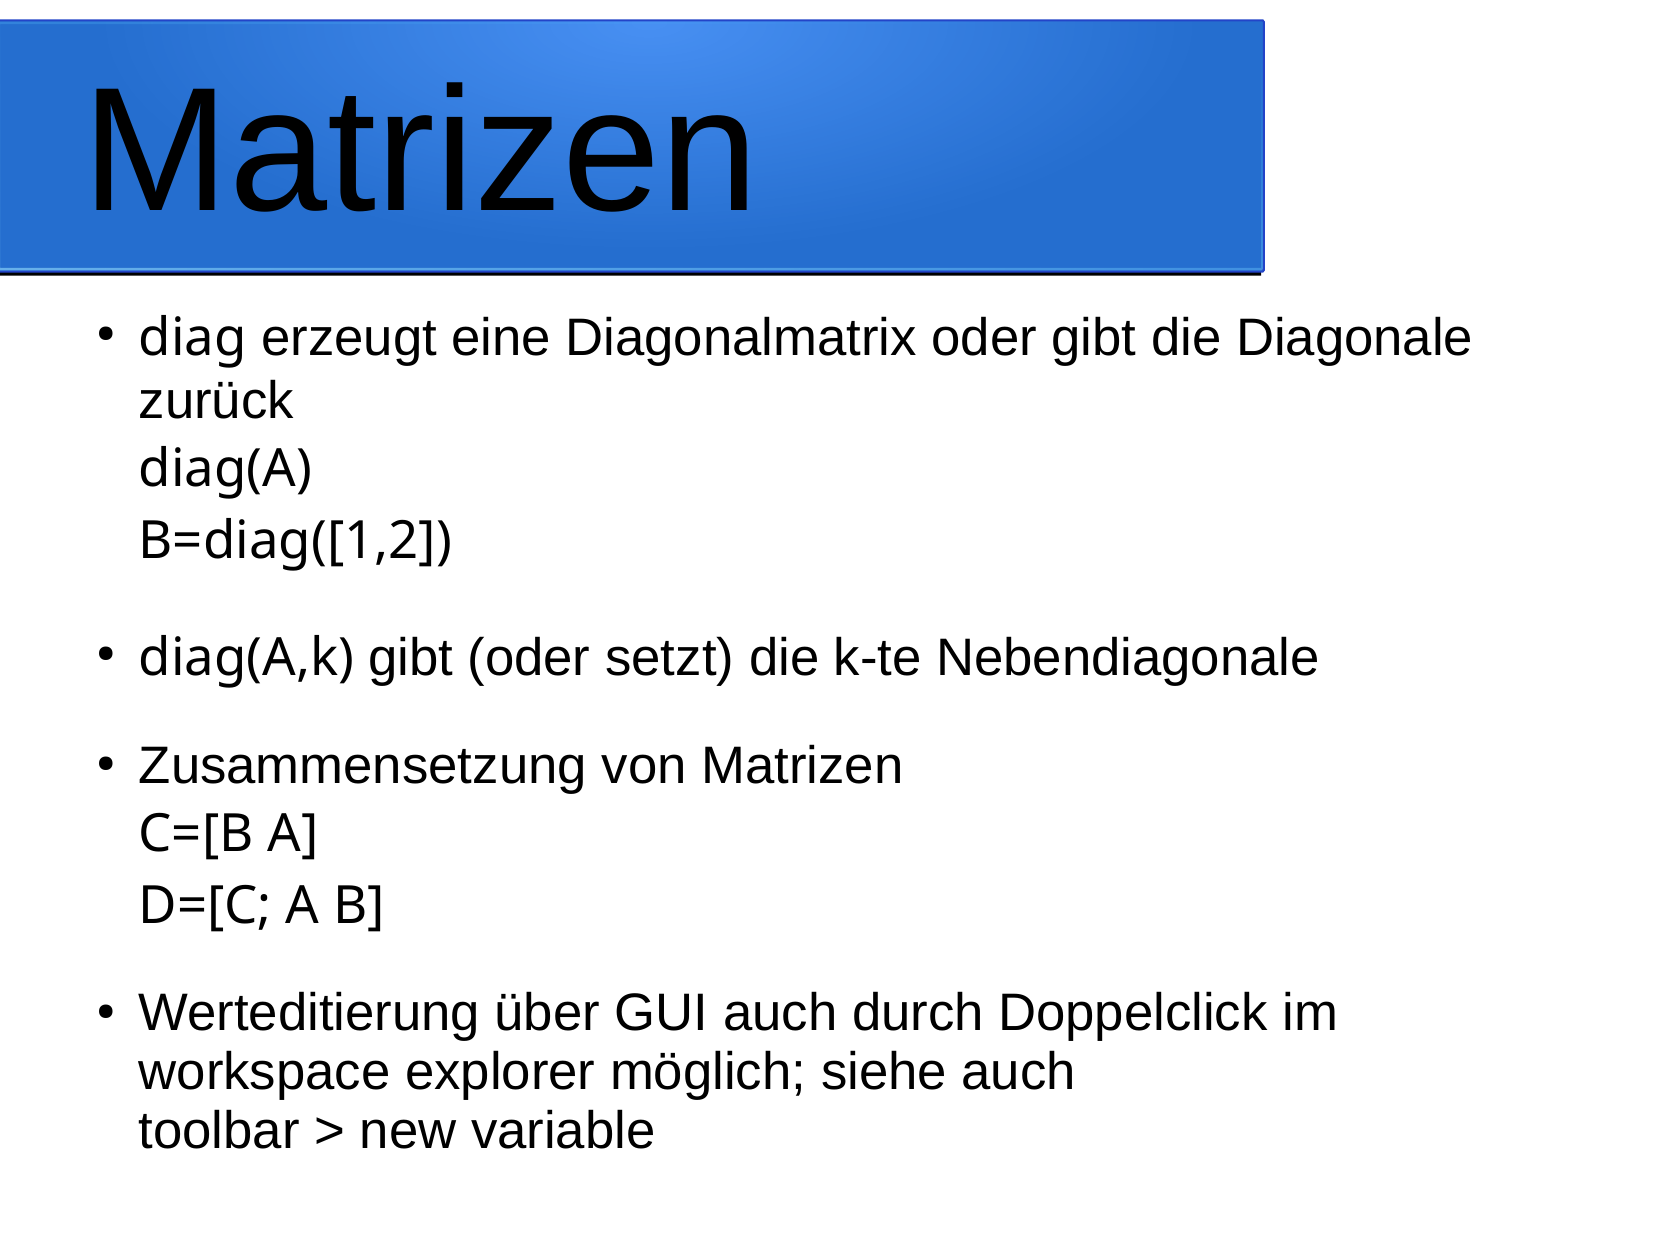

# Matrizen
diag erzeugt eine Diagonalmatrix oder gibt die Diagonale zurück
diag(A)
B=diag([1,2])
diag(A,k) gibt (oder setzt) die k-te Nebendiagonale
Zusammensetzung von Matrizen
C=[B A]
D=[C; A B]
Werteditierung über GUI auch durch Doppelclick im workspace explorer möglich; siehe auch
toolbar > new variable